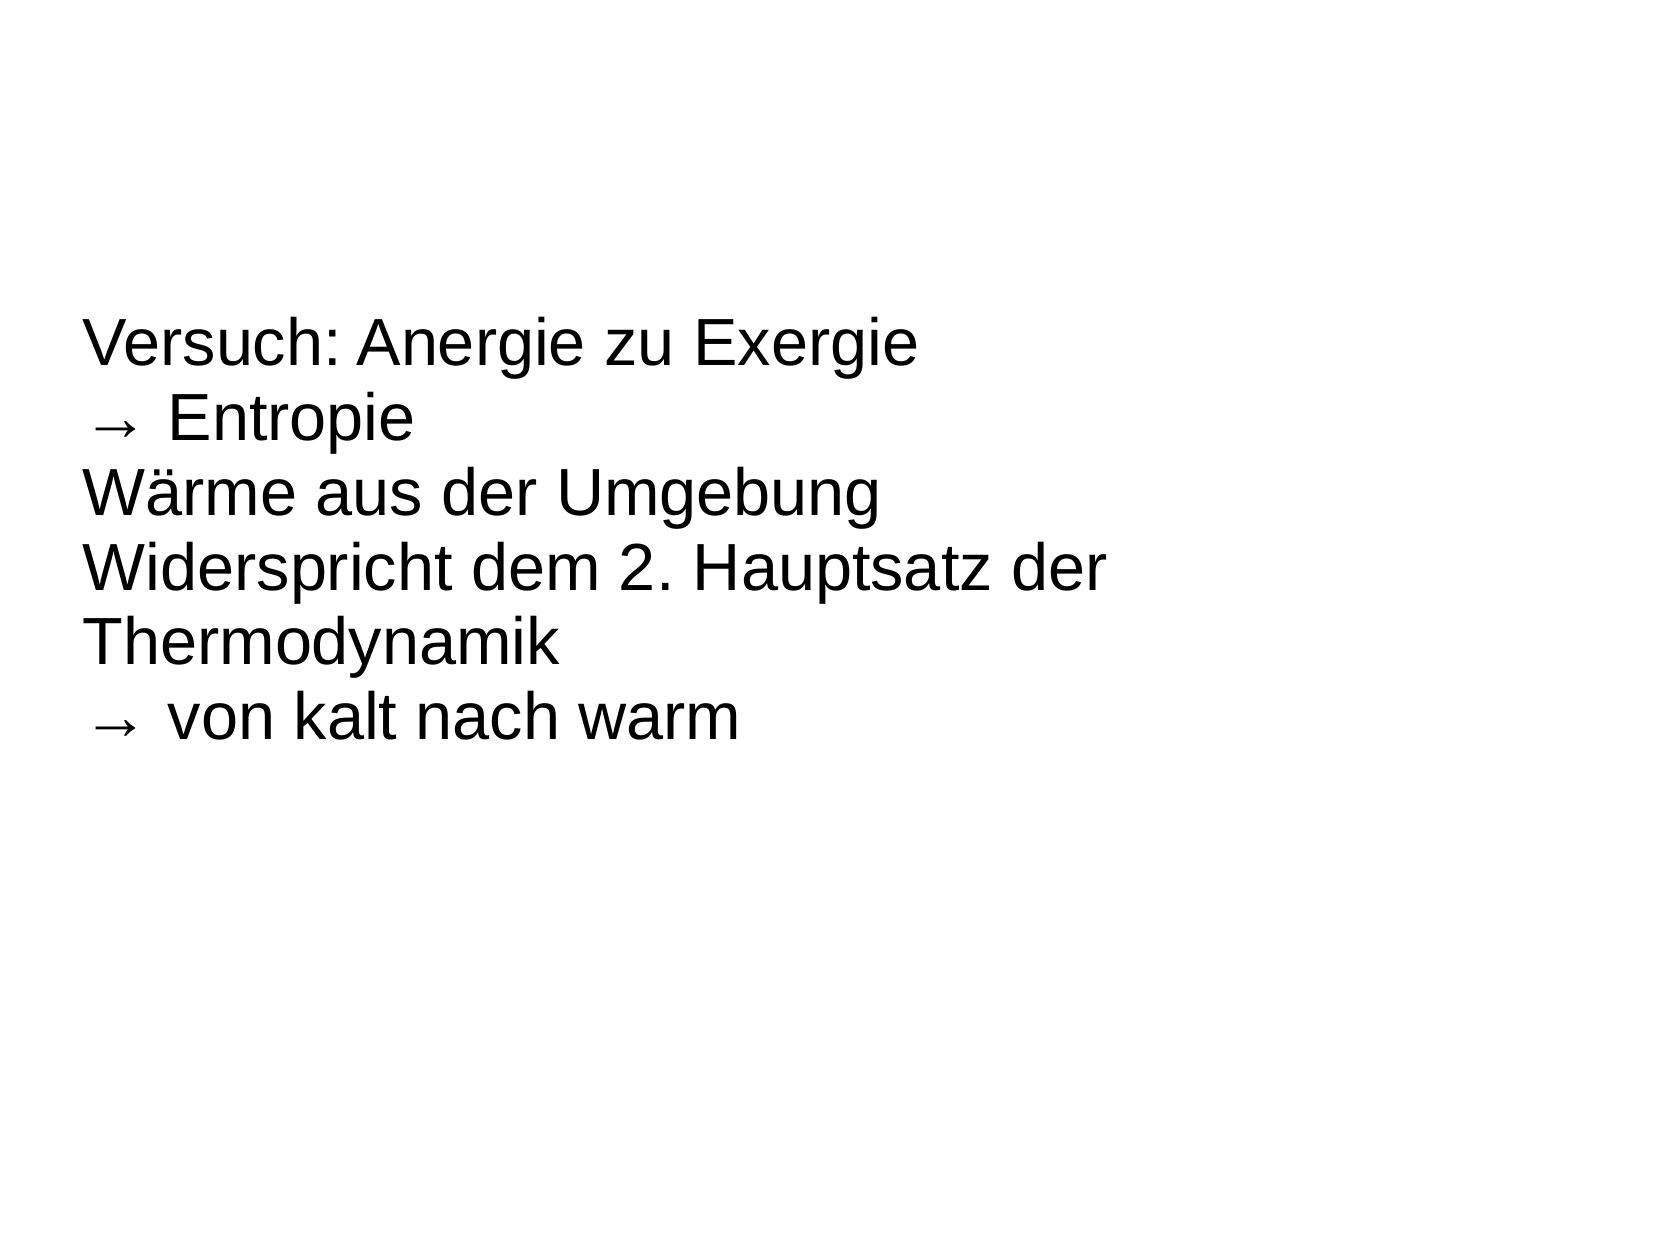

# Versuch: Anergie zu Exergie
→ Entropie
Wärme aus der Umgebung
Widerspricht dem 2. Hauptsatz der Thermodynamik
→ von kalt nach warm